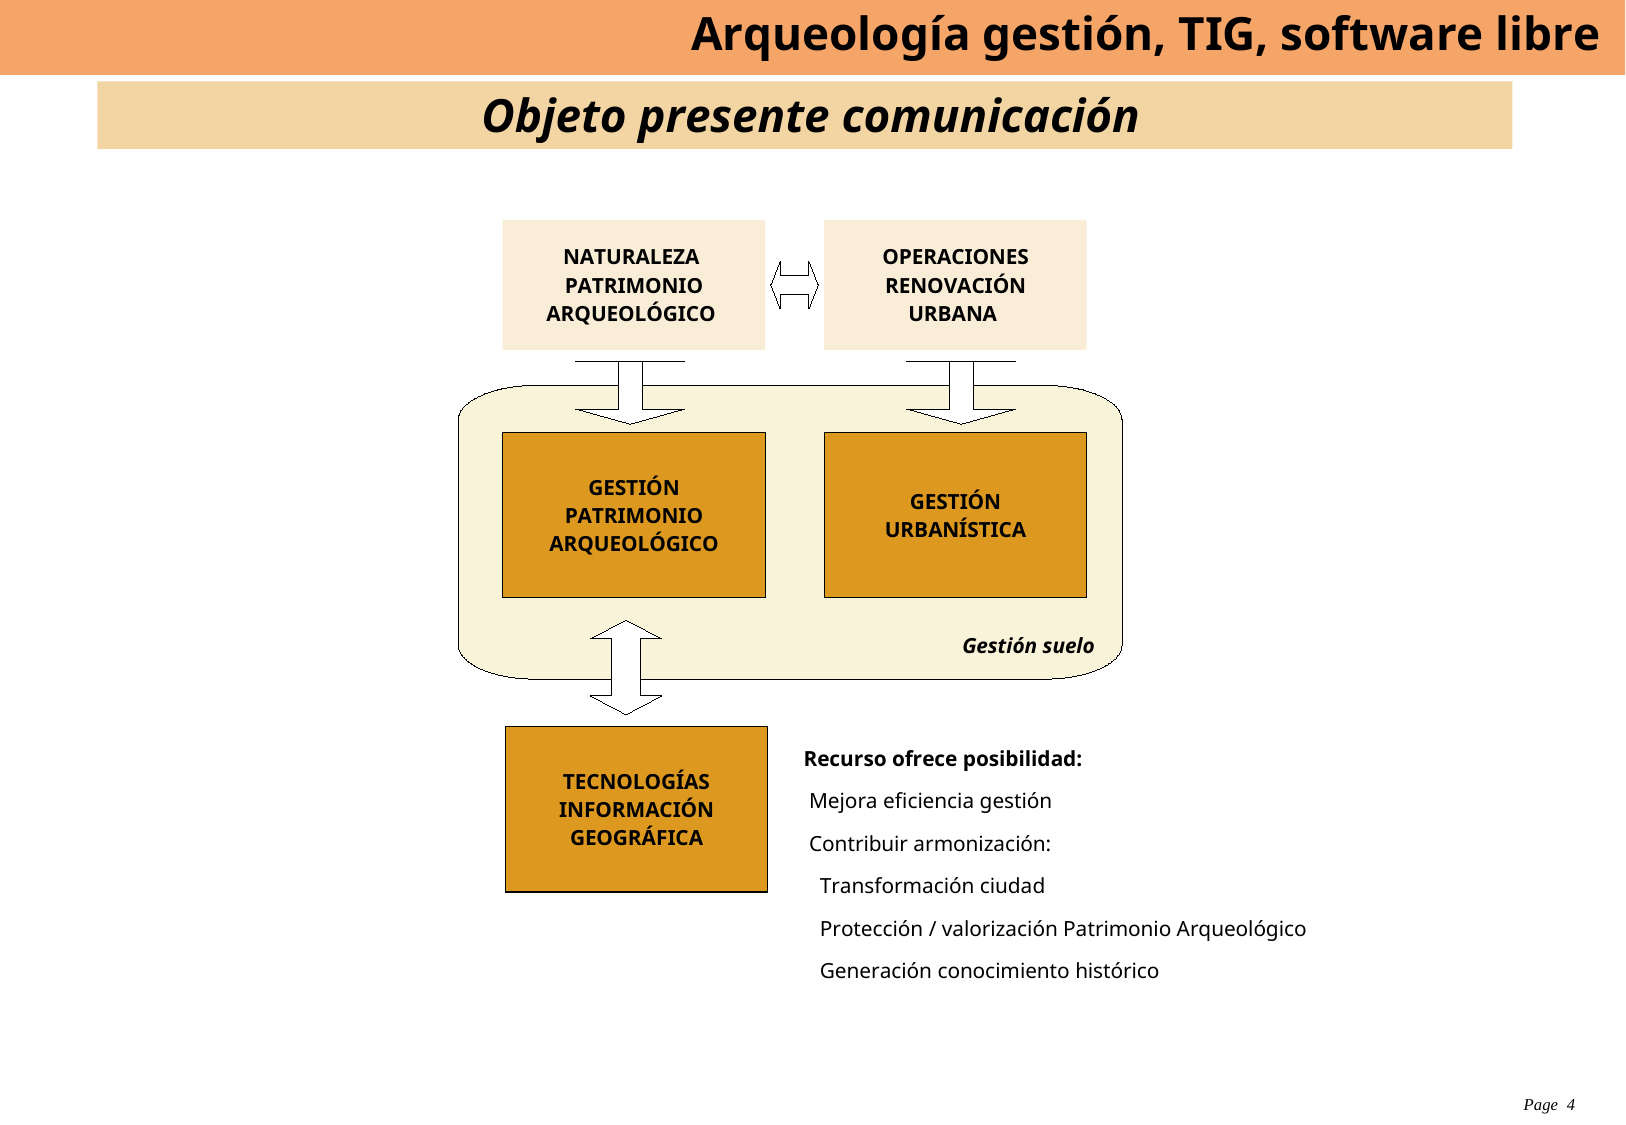

Arqueología gestión, TIG, software libre
 Objeto presente comunicación
NATURALEZA
PATRIMONIO
ARQUEOLÓGICO
OPERACIONES
RENOVACIÓN
URBANA
GESTIÓN
PATRIMONIO
ARQUEOLÓGICO
GESTIÓN
URBANÍSTICA
Gestión suelo
TECNOLOGÍAS
INFORMACIÓN
GEOGRÁFICA
Recurso ofrece posibilidad:
 Mejora eficiencia gestión
 Contribuir armonización:
 Transformación ciudad
 Protección / valorización Patrimonio Arqueológico
 Generación conocimiento histórico